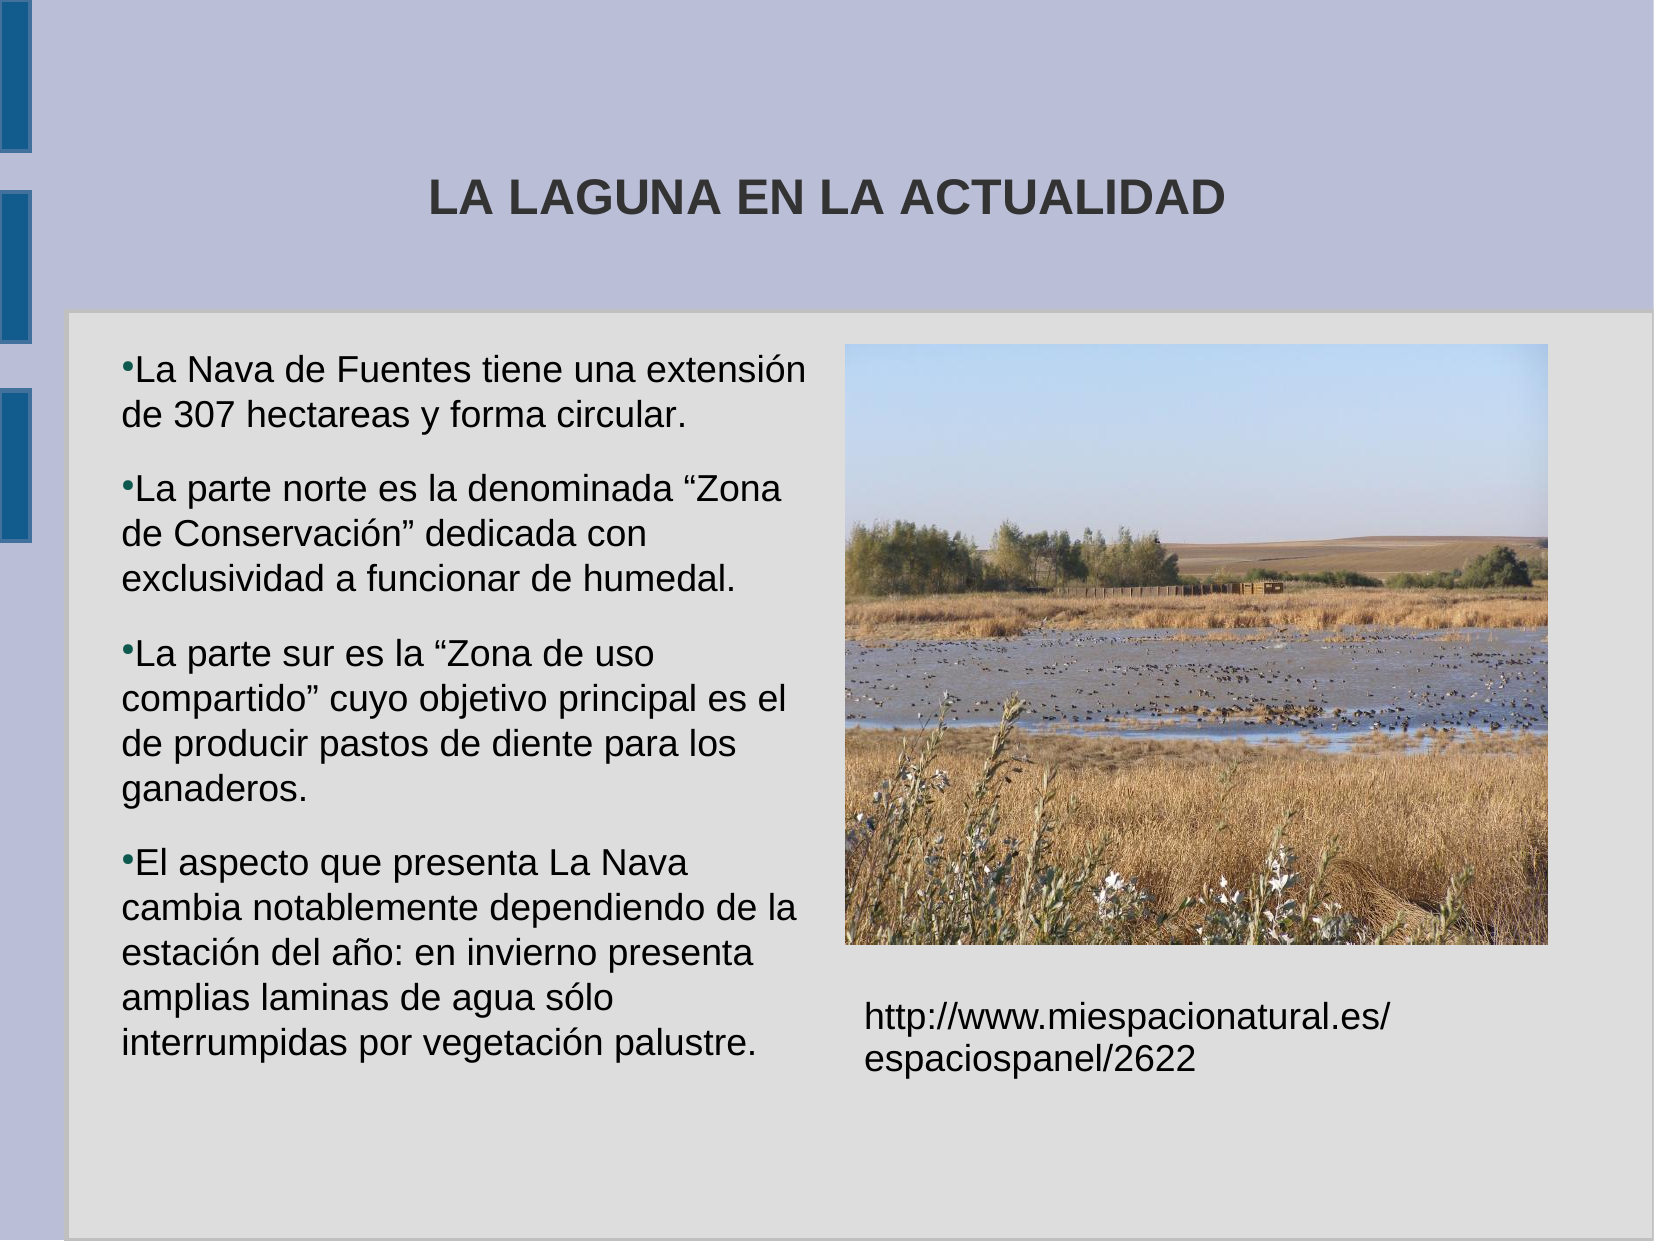

# LA LAGUNA EN LA ACTUALIDAD
La Nava de Fuentes tiene una extensión de 307 hectareas y forma circular.
La parte norte es la denominada “Zona de Conservación” dedicada con exclusividad a funcionar de humedal.
La parte sur es la “Zona de uso compartido” cuyo objetivo principal es el de producir pastos de diente para los ganaderos.
El aspecto que presenta La Nava cambia notablemente dependiendo de la estación del año: en invierno presenta amplias laminas de agua sólo interrumpidas por vegetación palustre.
http://www.miespacionatural.es/espaciospanel/2622